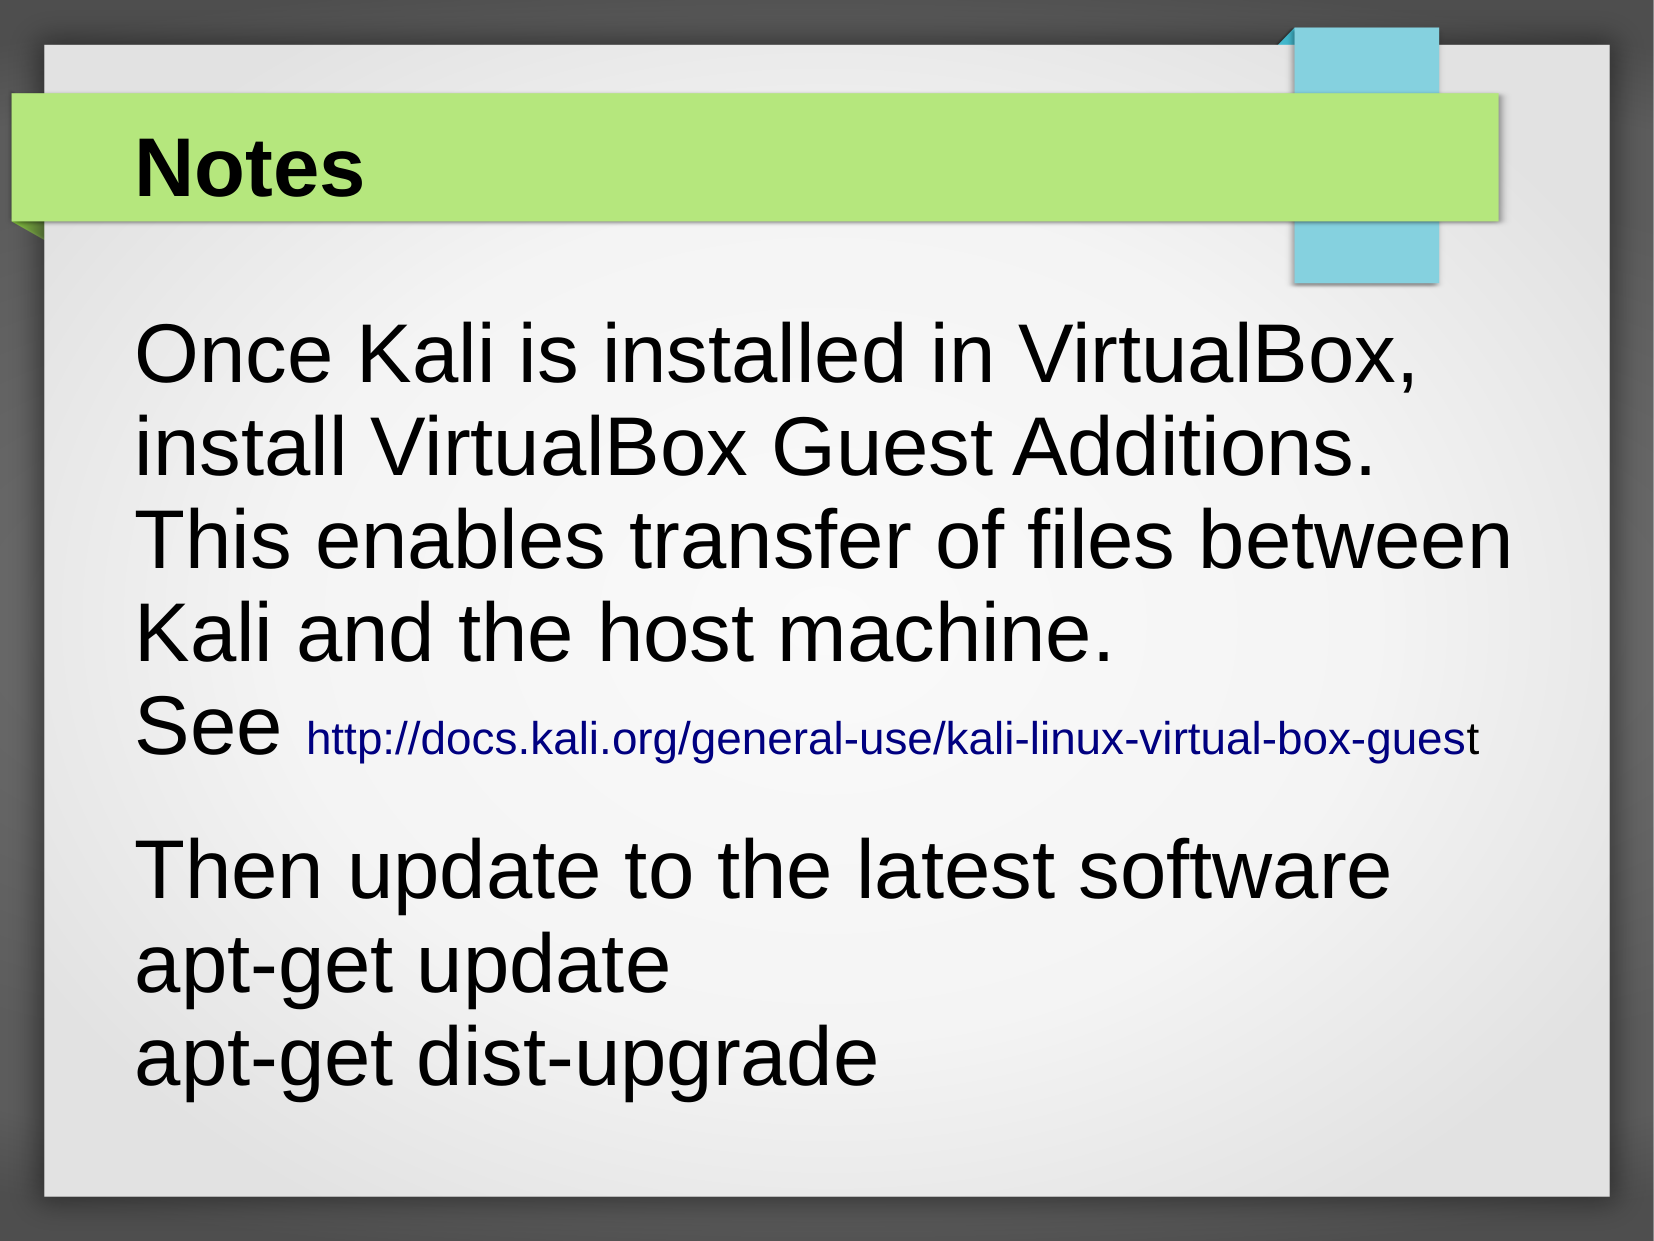

Notes
Once Kali is installed in VirtualBox,
install VirtualBox Guest Additions.
This enables transfer of files between
Kali and the host machine.
See http://docs.kali.org/general-use/kali-linux-virtual-box-guest
Then update to the latest software
apt-get update
apt-get dist-upgrade